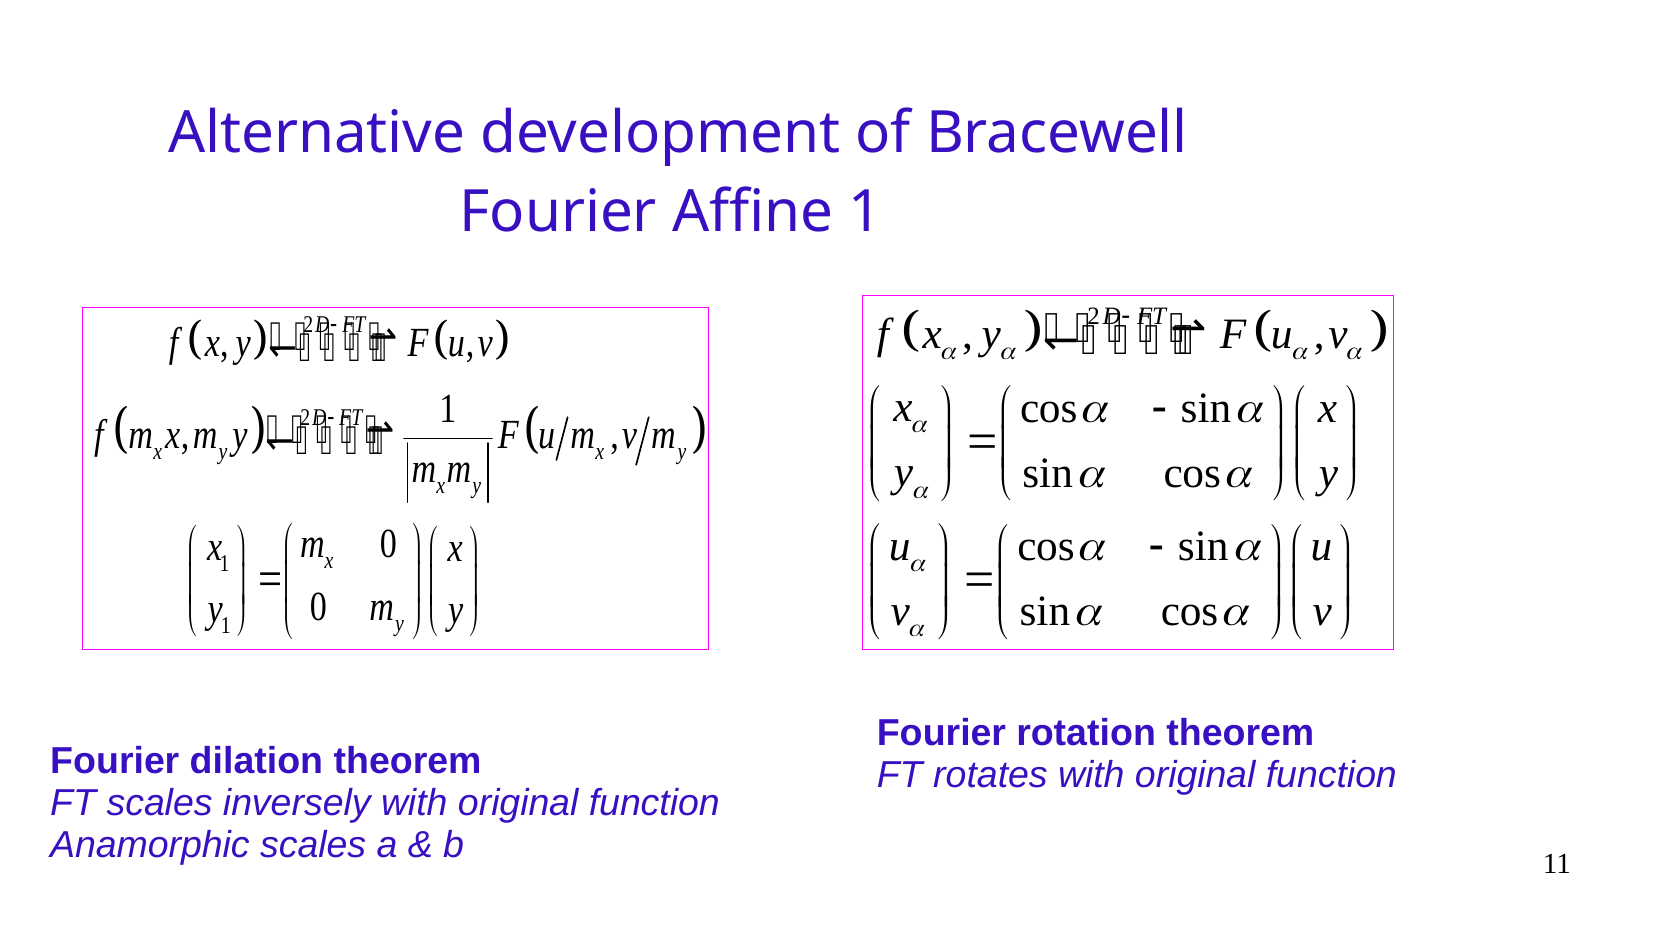

Alternative development of Bracewell
Fourier Affine 1
Fourier rotation theorem
FT rotates with original function
Fourier dilation theorem
FT scales inversely with original function
Anamorphic scales a & b
11